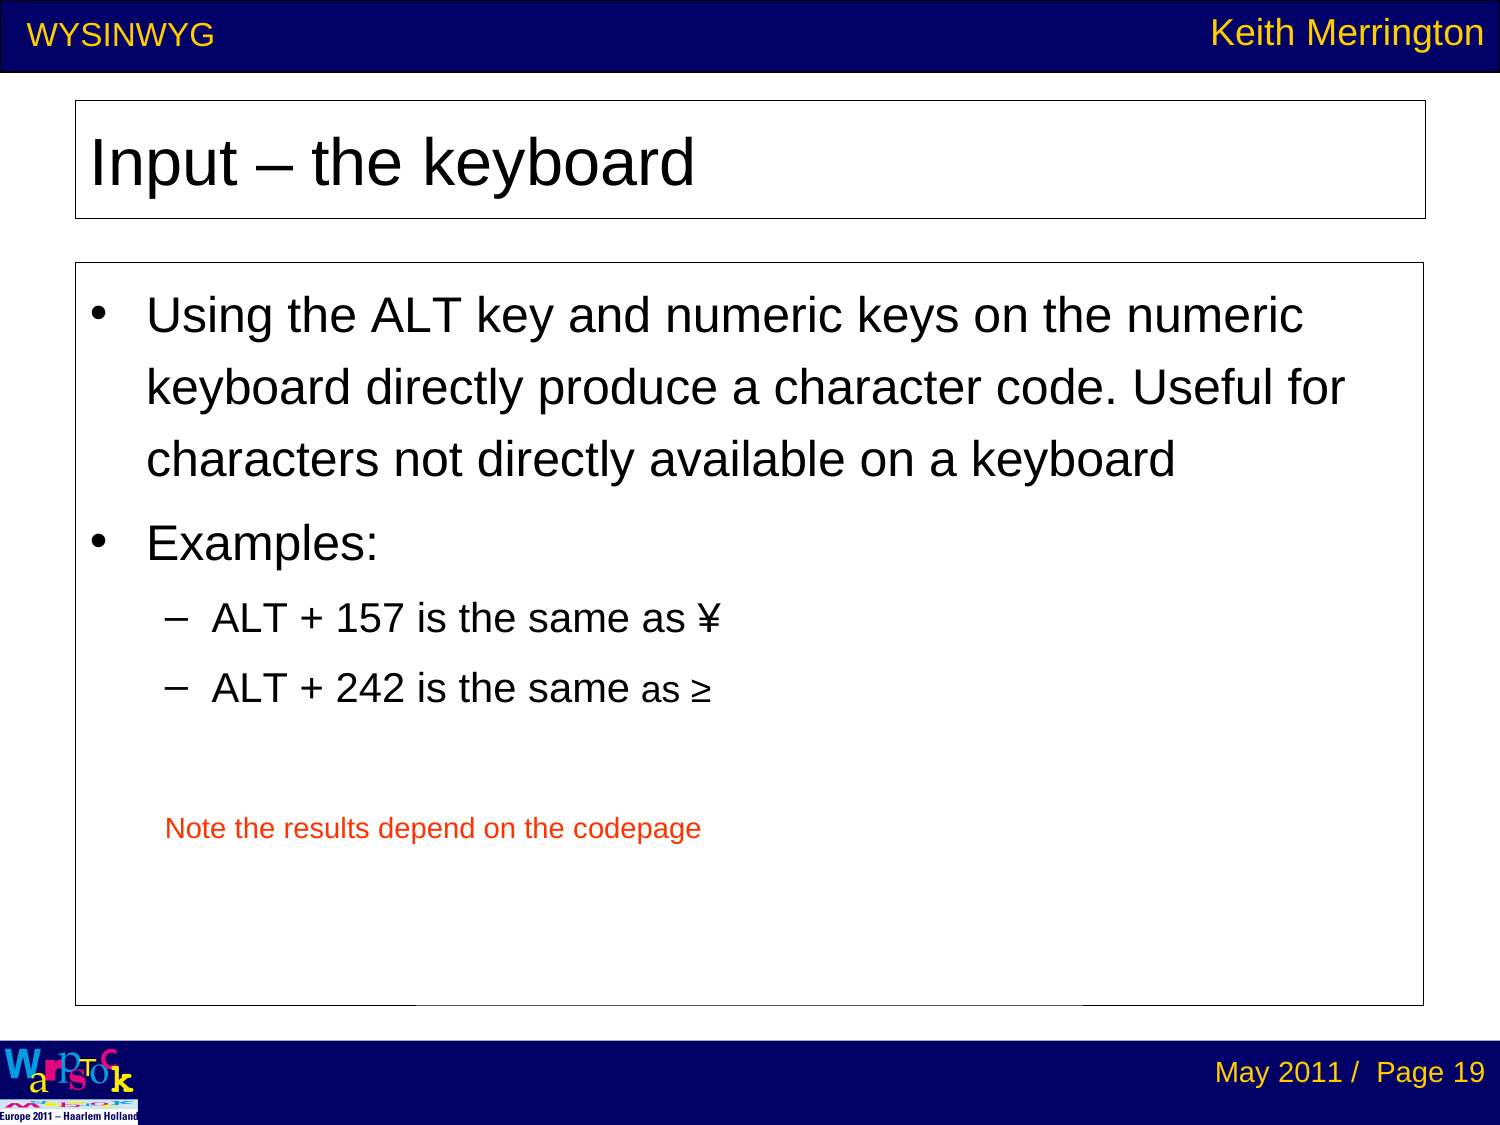

# Input – the keyboard
Using the ALT key and numeric keys on the numeric keyboard directly produce a character code. Useful for characters not directly available on a keyboard
Examples:
ALT + 157 is the same as ¥
ALT + 242 is the same as ≥
Note the results depend on the codepage